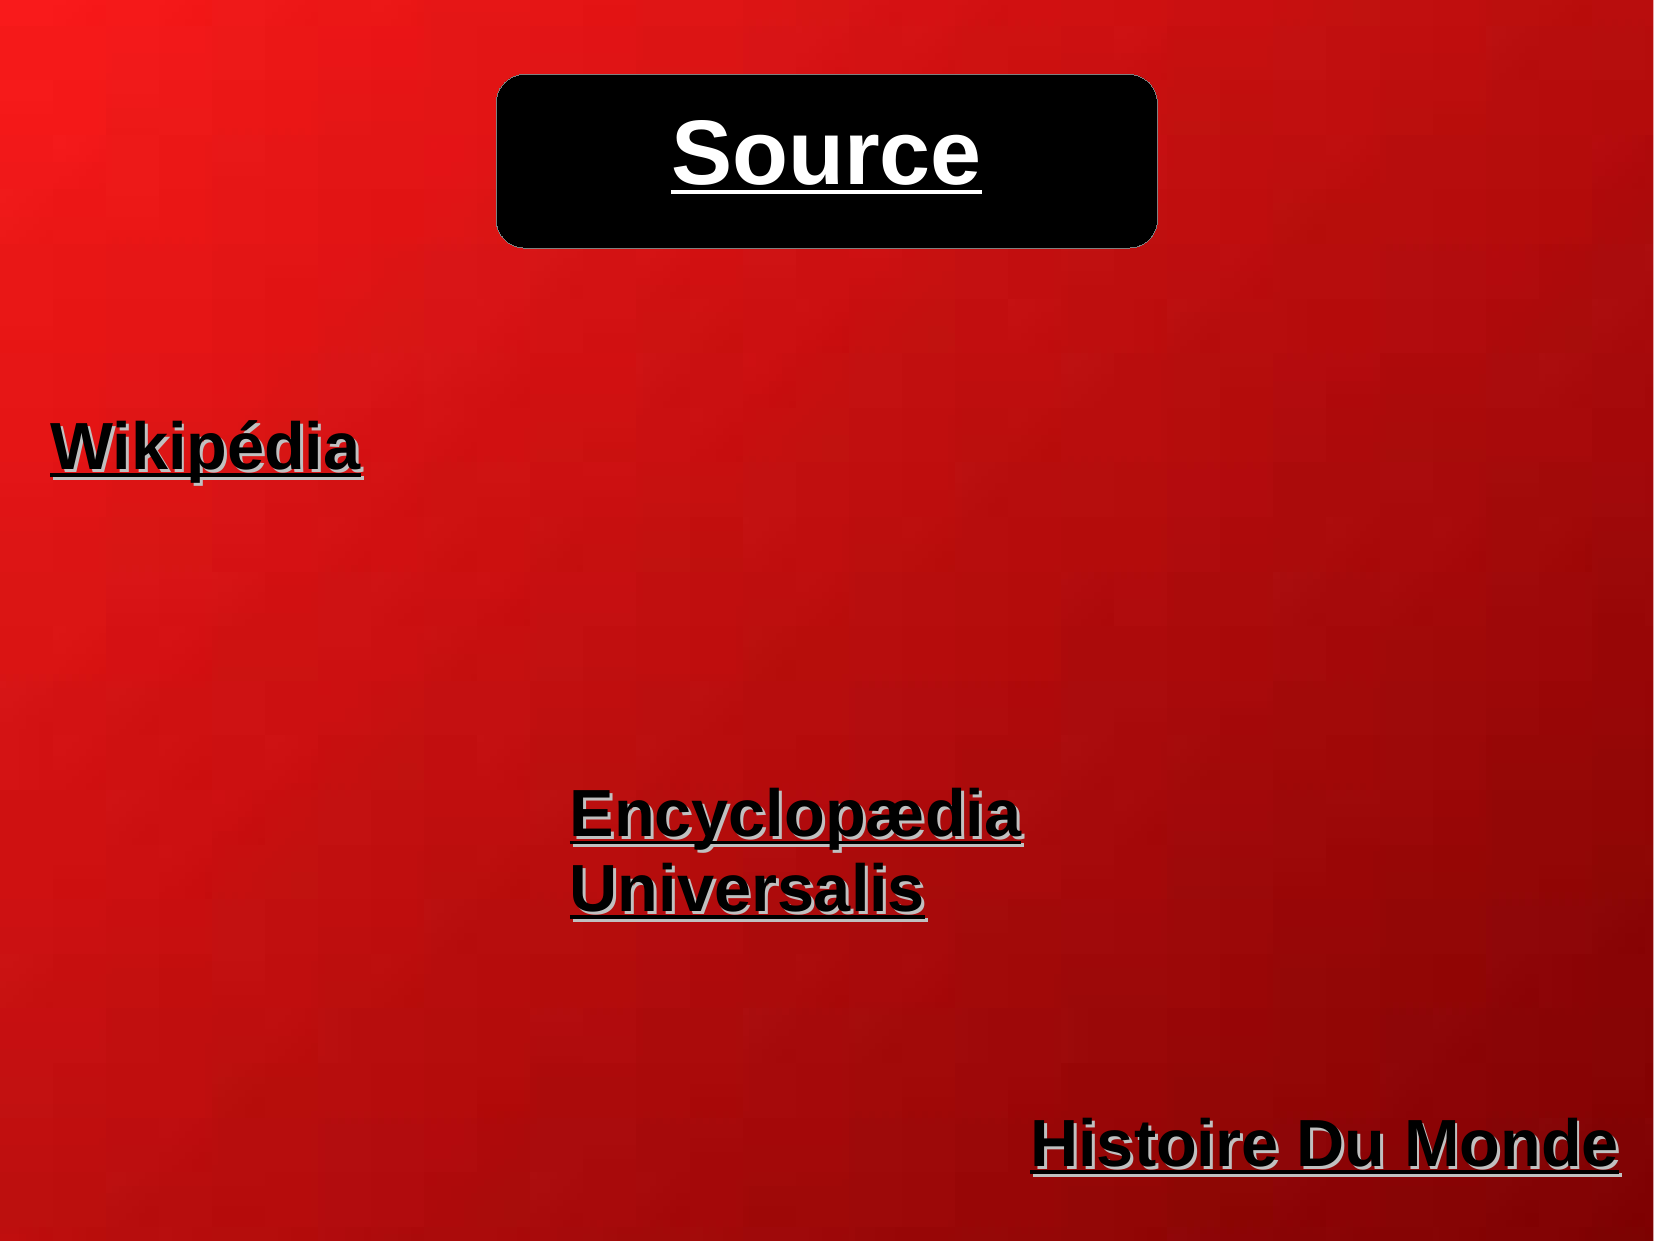

# Source
Wikipédia
Encyclopædia Universalis
Histoire Du Monde